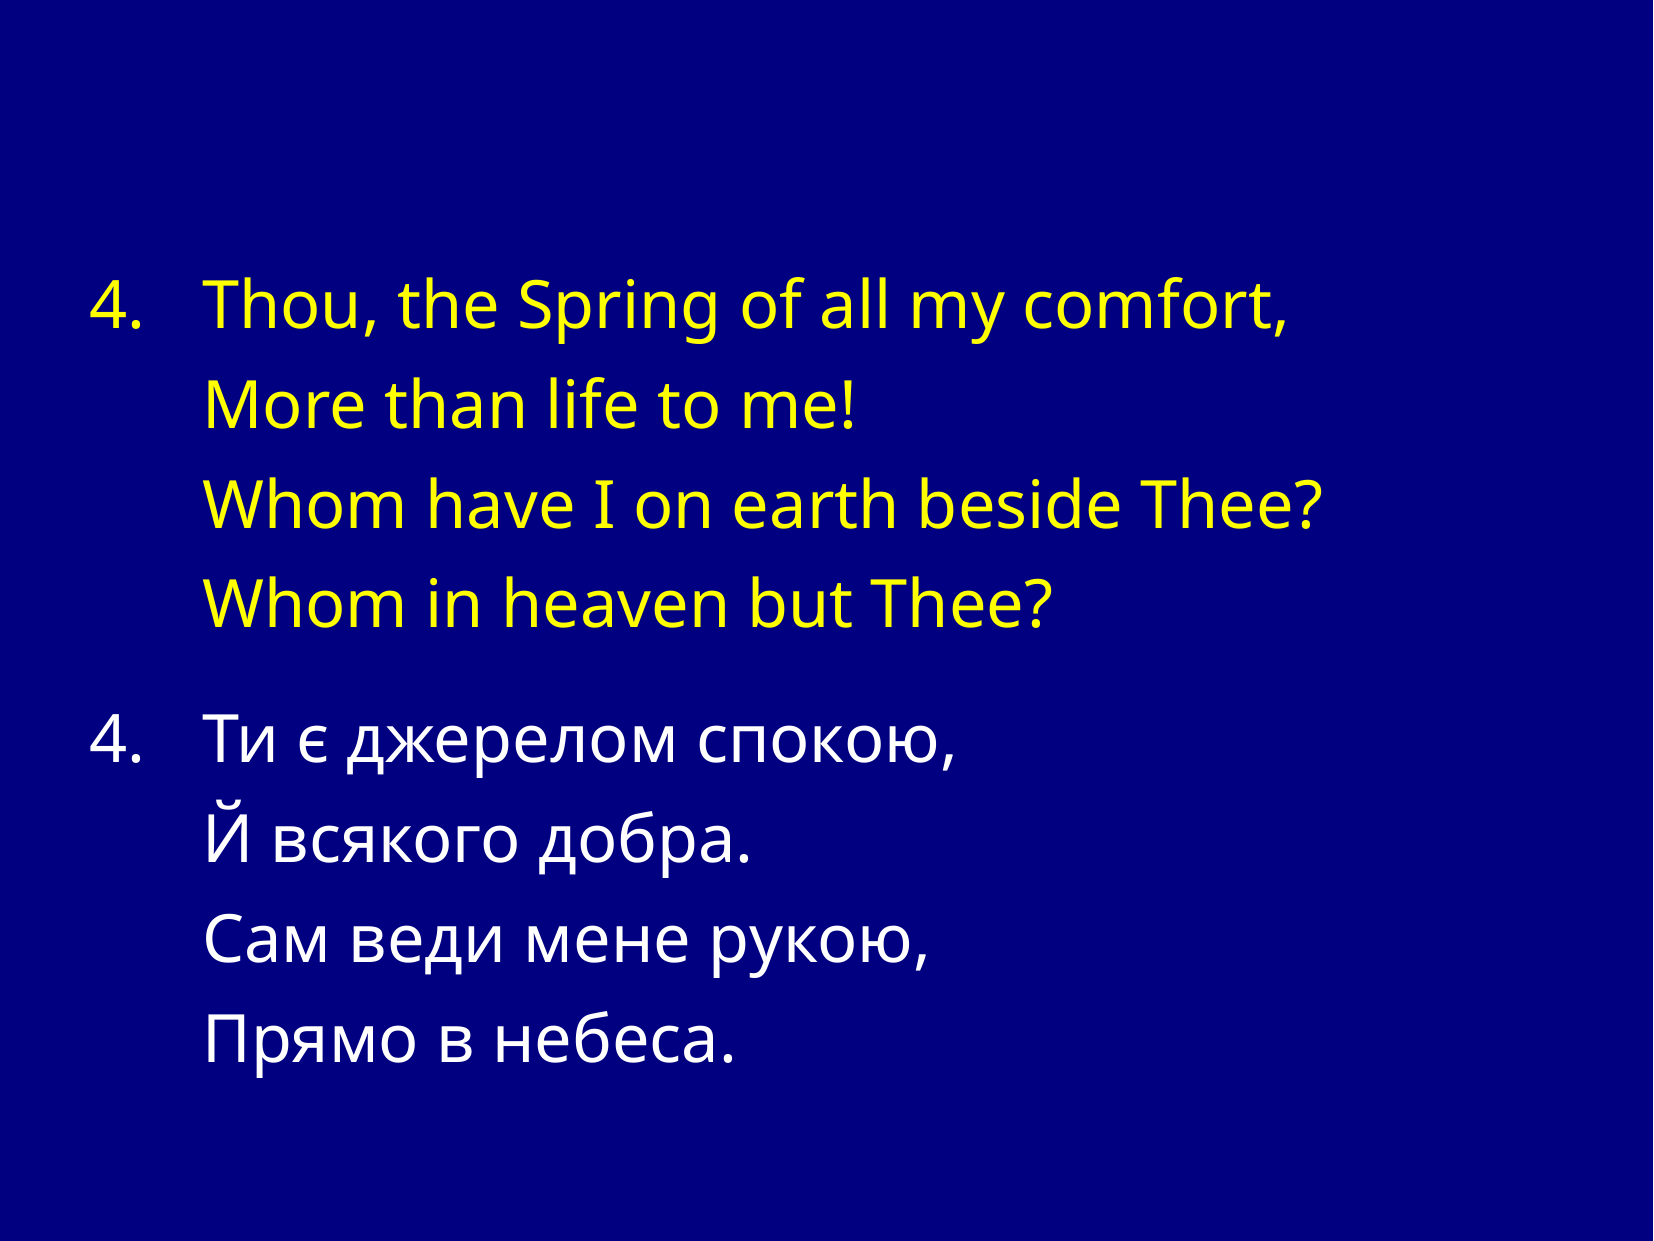

4.	Thou, the Spring of all my comfort,
	More than life to me!
	Whom have I on earth beside Thee?
	Whom in heaven but Thee?
4.	Ти є джерелом спокою,
	Й всякого добра.
	Сам веди мене рукою,
	Прямо в небеса.